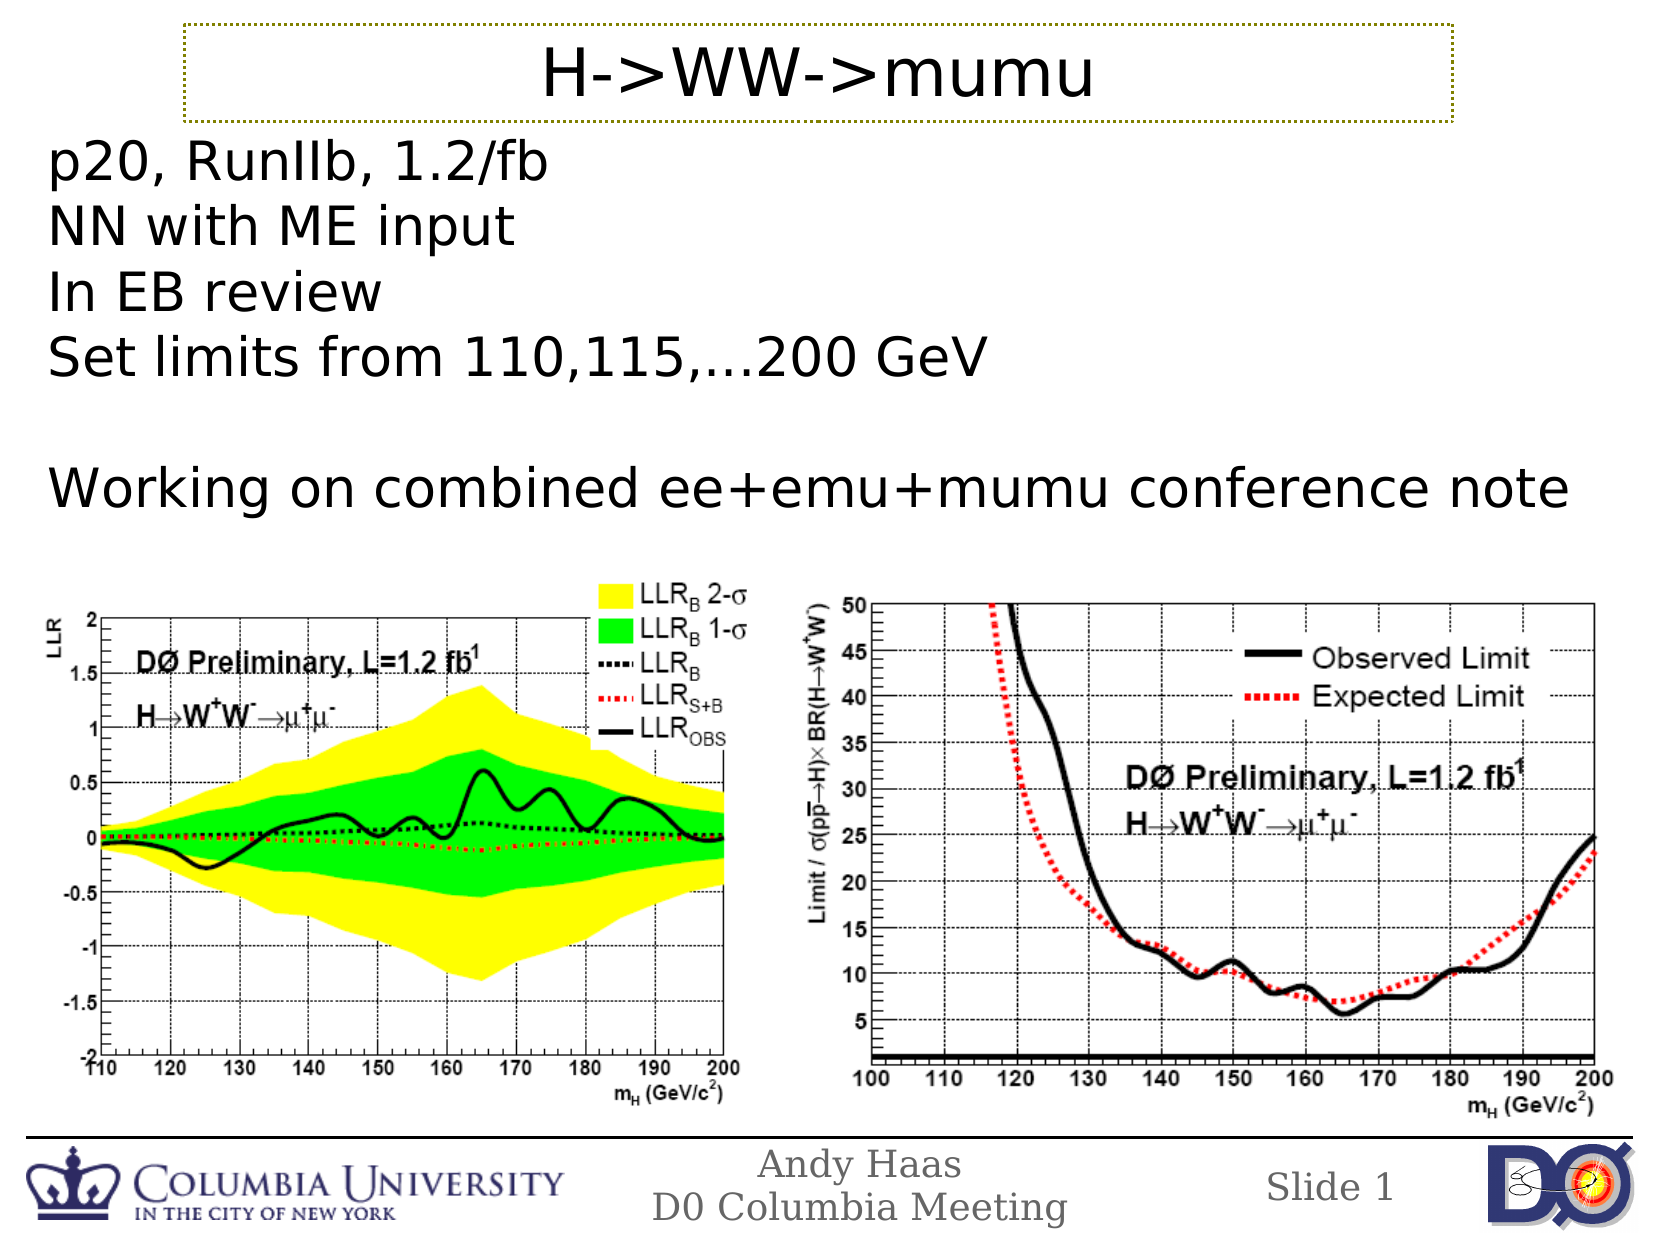

# H->WW->mumu
p20, RunIIb, 1.2/fb
NN with ME input
In EB review
Set limits from 110,115,...200 GeV
Working on combined ee+emu+mumu conference note